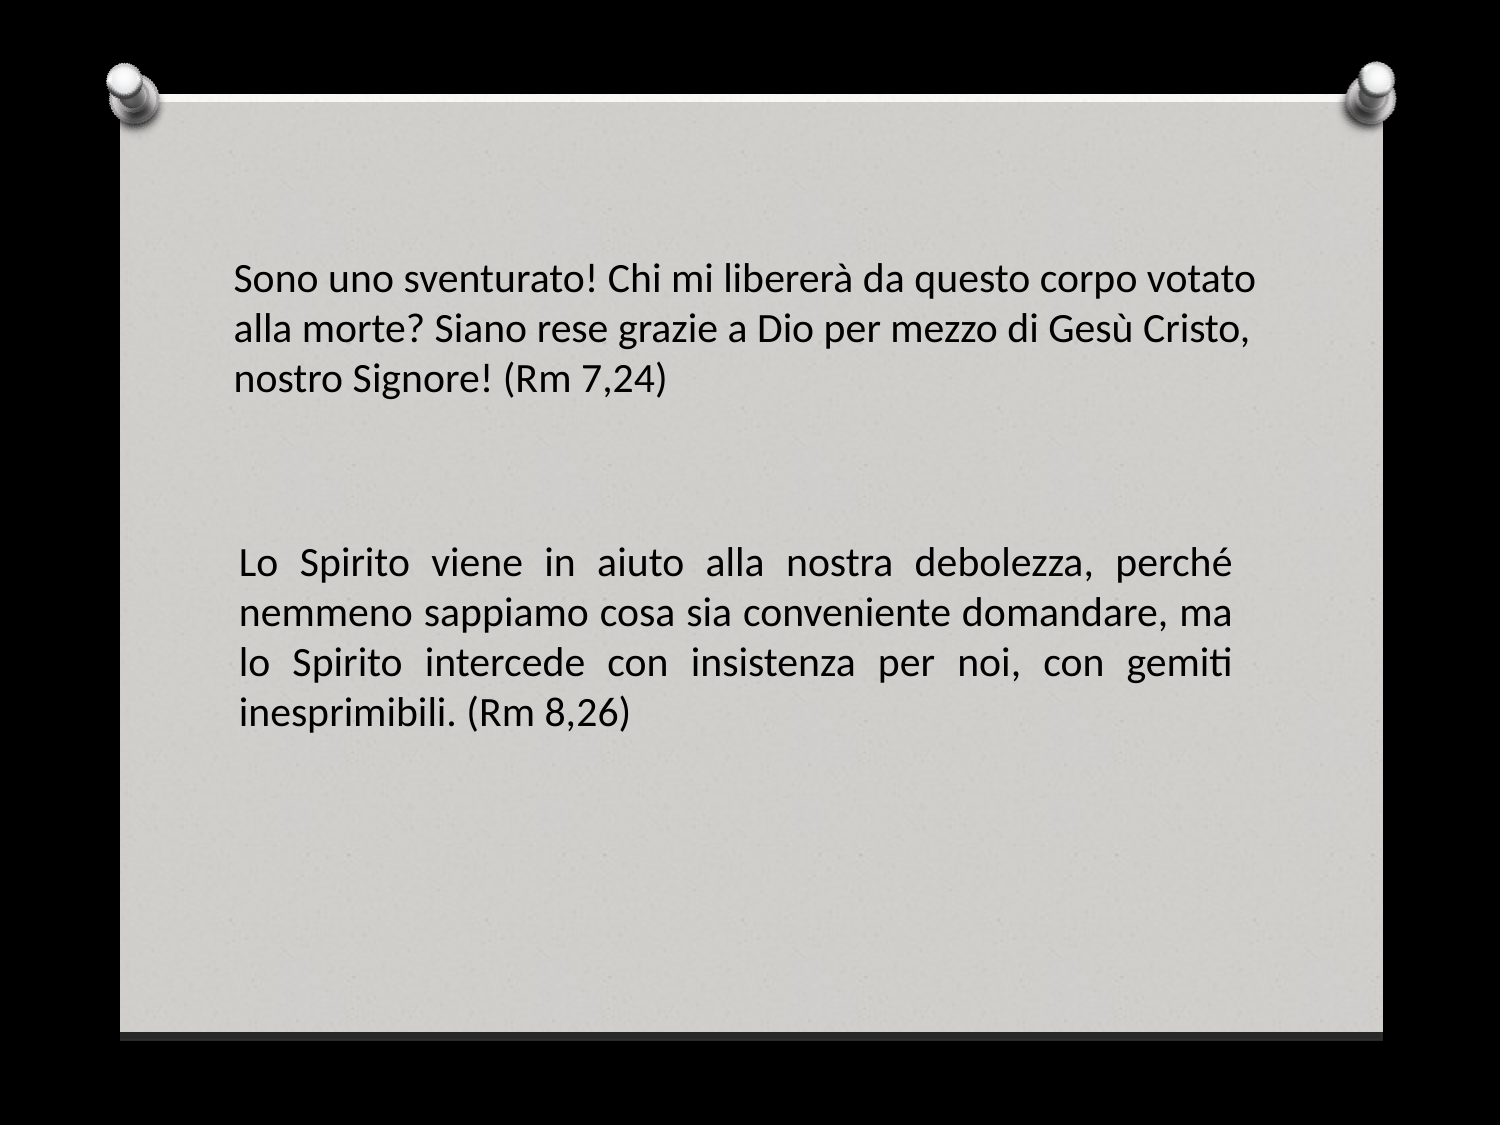

Sono uno sventurato! Chi mi libererà da questo corpo votato alla morte? Siano rese grazie a Dio per mezzo di Gesù Cristo, nostro Signore! (Rm 7,24)
Lo Spirito viene in aiuto alla nostra debolezza, perché nemmeno sappiamo cosa sia conveniente domandare, ma lo Spirito intercede con insistenza per noi, con gemiti inesprimibili. (Rm 8,26)